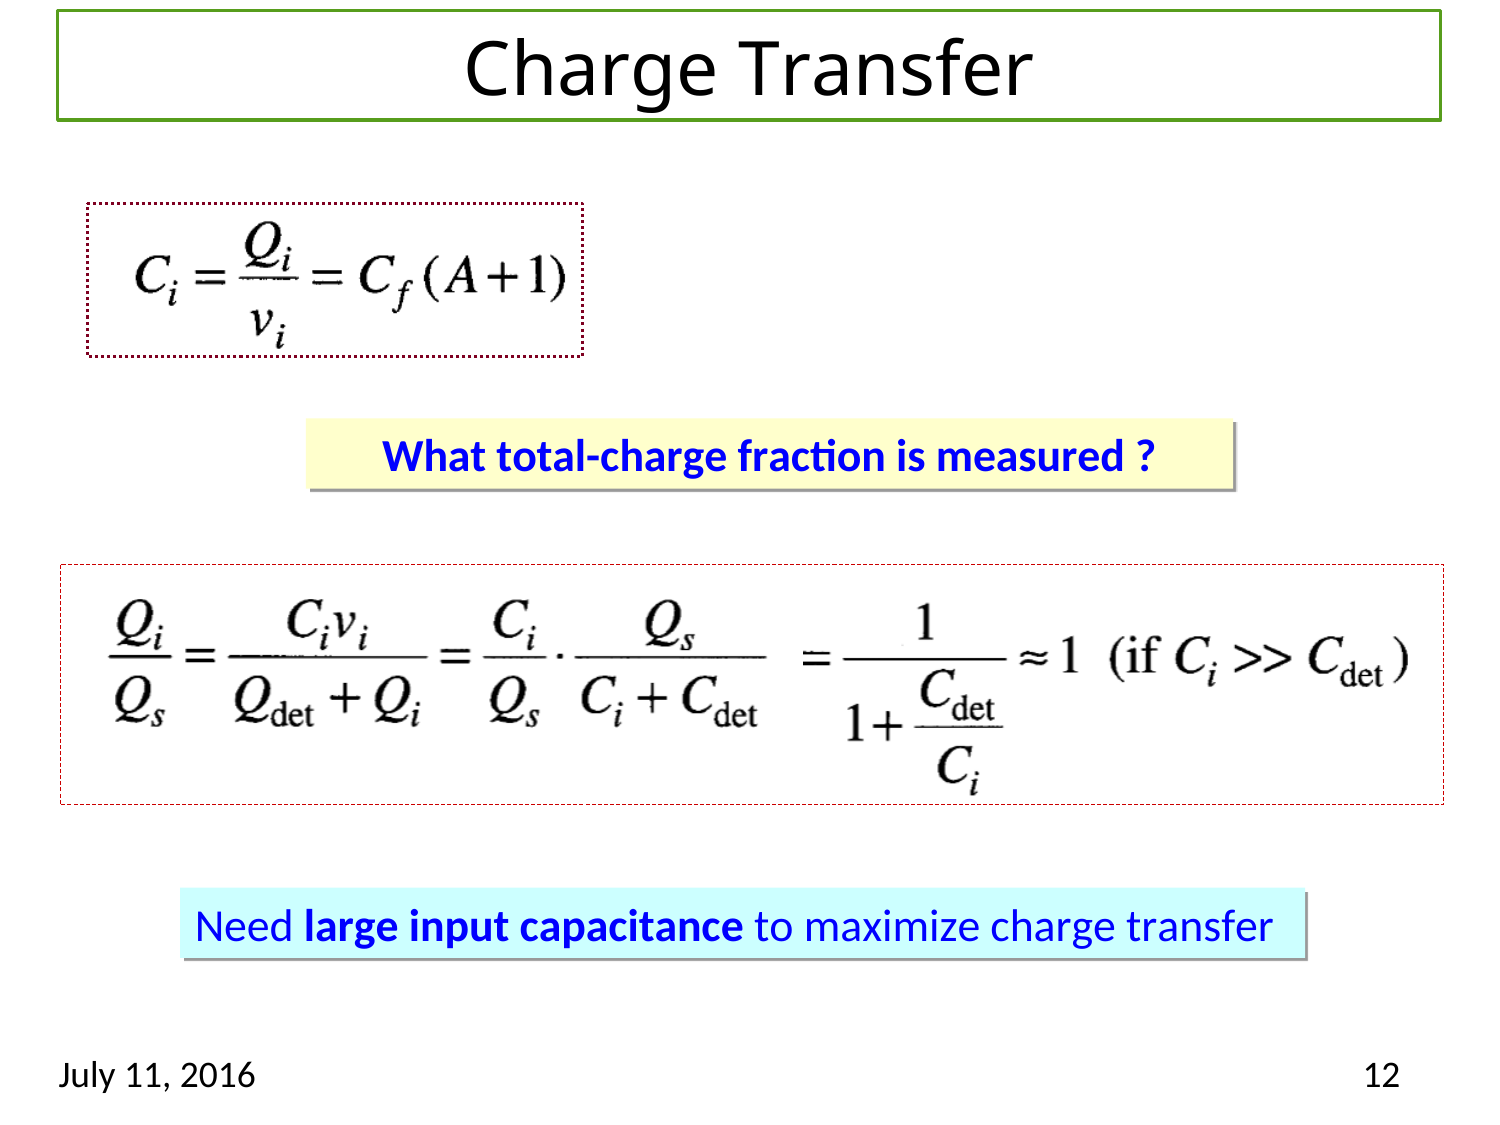

# Charge Transfer
What total-charge fraction is measured ?
Need large input capacitance to maximize charge transfer
12